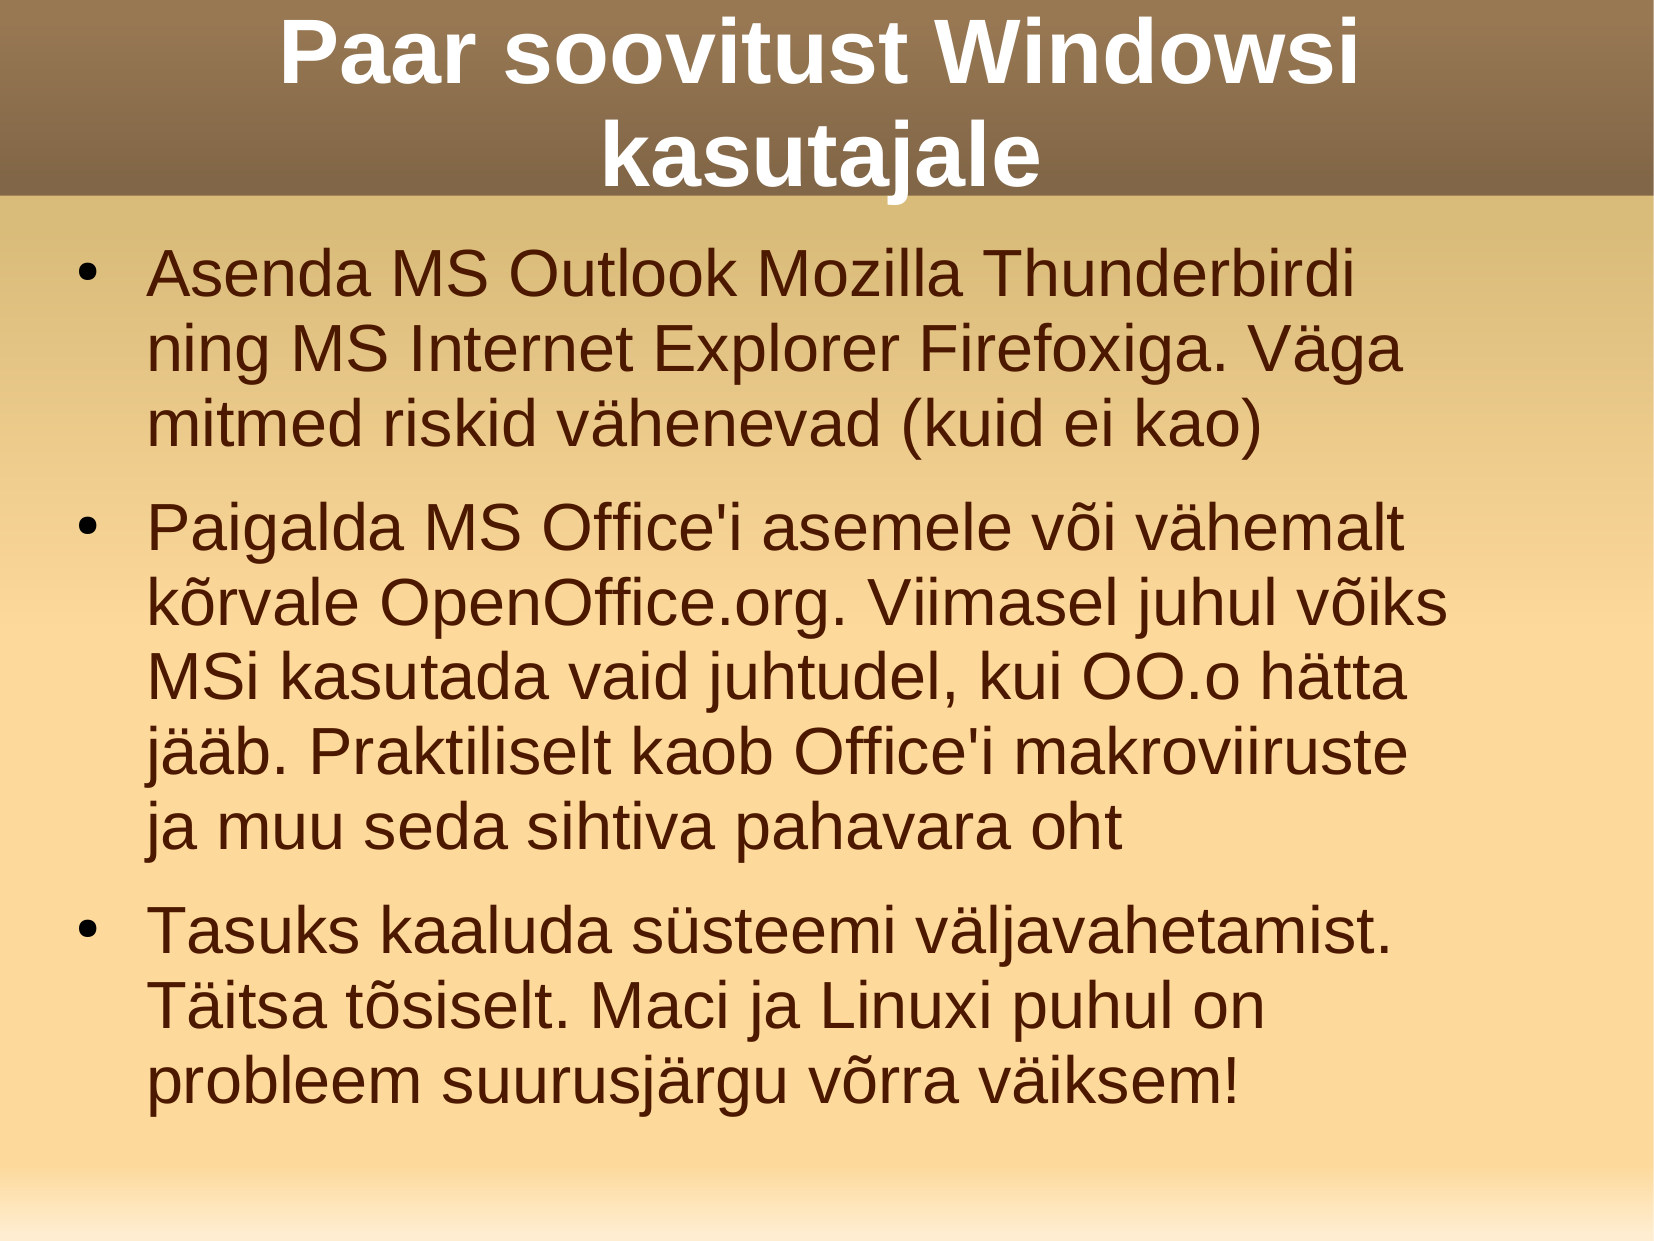

# Paar soovitust Windowsi kasutajale
Asenda MS Outlook Mozilla Thunderbirdi ning MS Internet Explorer Firefoxiga. Väga mitmed riskid vähenevad (kuid ei kao)
Paigalda MS Office'i asemele või vähemalt kõrvale OpenOffice.org. Viimasel juhul võiks MSi kasutada vaid juhtudel, kui OO.o hätta jääb. Praktiliselt kaob Office'i makroviiruste ja muu seda sihtiva pahavara oht
Tasuks kaaluda süsteemi väljavahetamist. Täitsa tõsiselt. Maci ja Linuxi puhul on probleem suurusjärgu võrra väiksem!